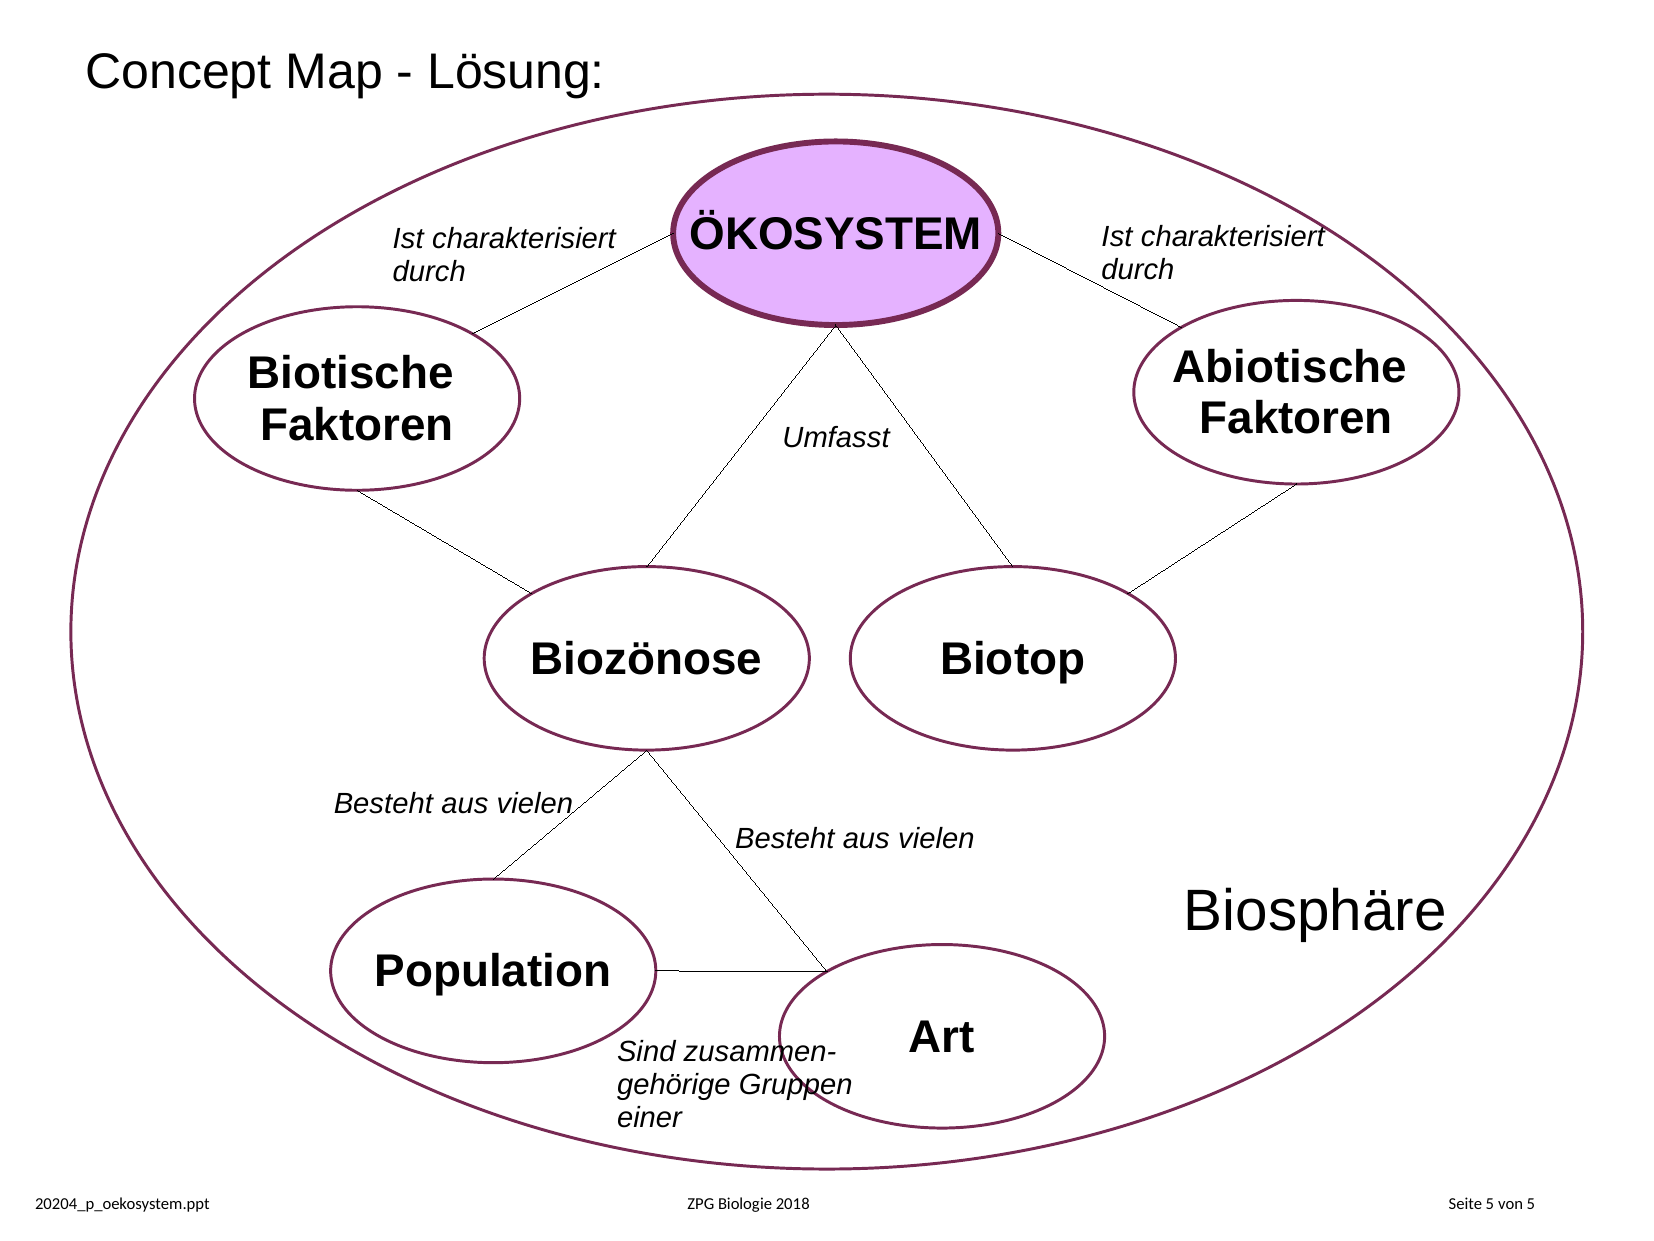

Concept Map - Lösung:
ÖKOSYSTEM
Abiotische
Faktoren
Biotische
Faktoren
Biozönose
Biotop
Population
Art
Biosphäre
Ist charakterisiert durch
Ist charakterisiert durch
Umfasst
Besteht aus vielen
Besteht aus vielen
Sind zusammen-gehörige Gruppen einer
20204_p_oekosystem.ppt			 ZPG Biologie 2018	 	 		 Seite 5 von 5